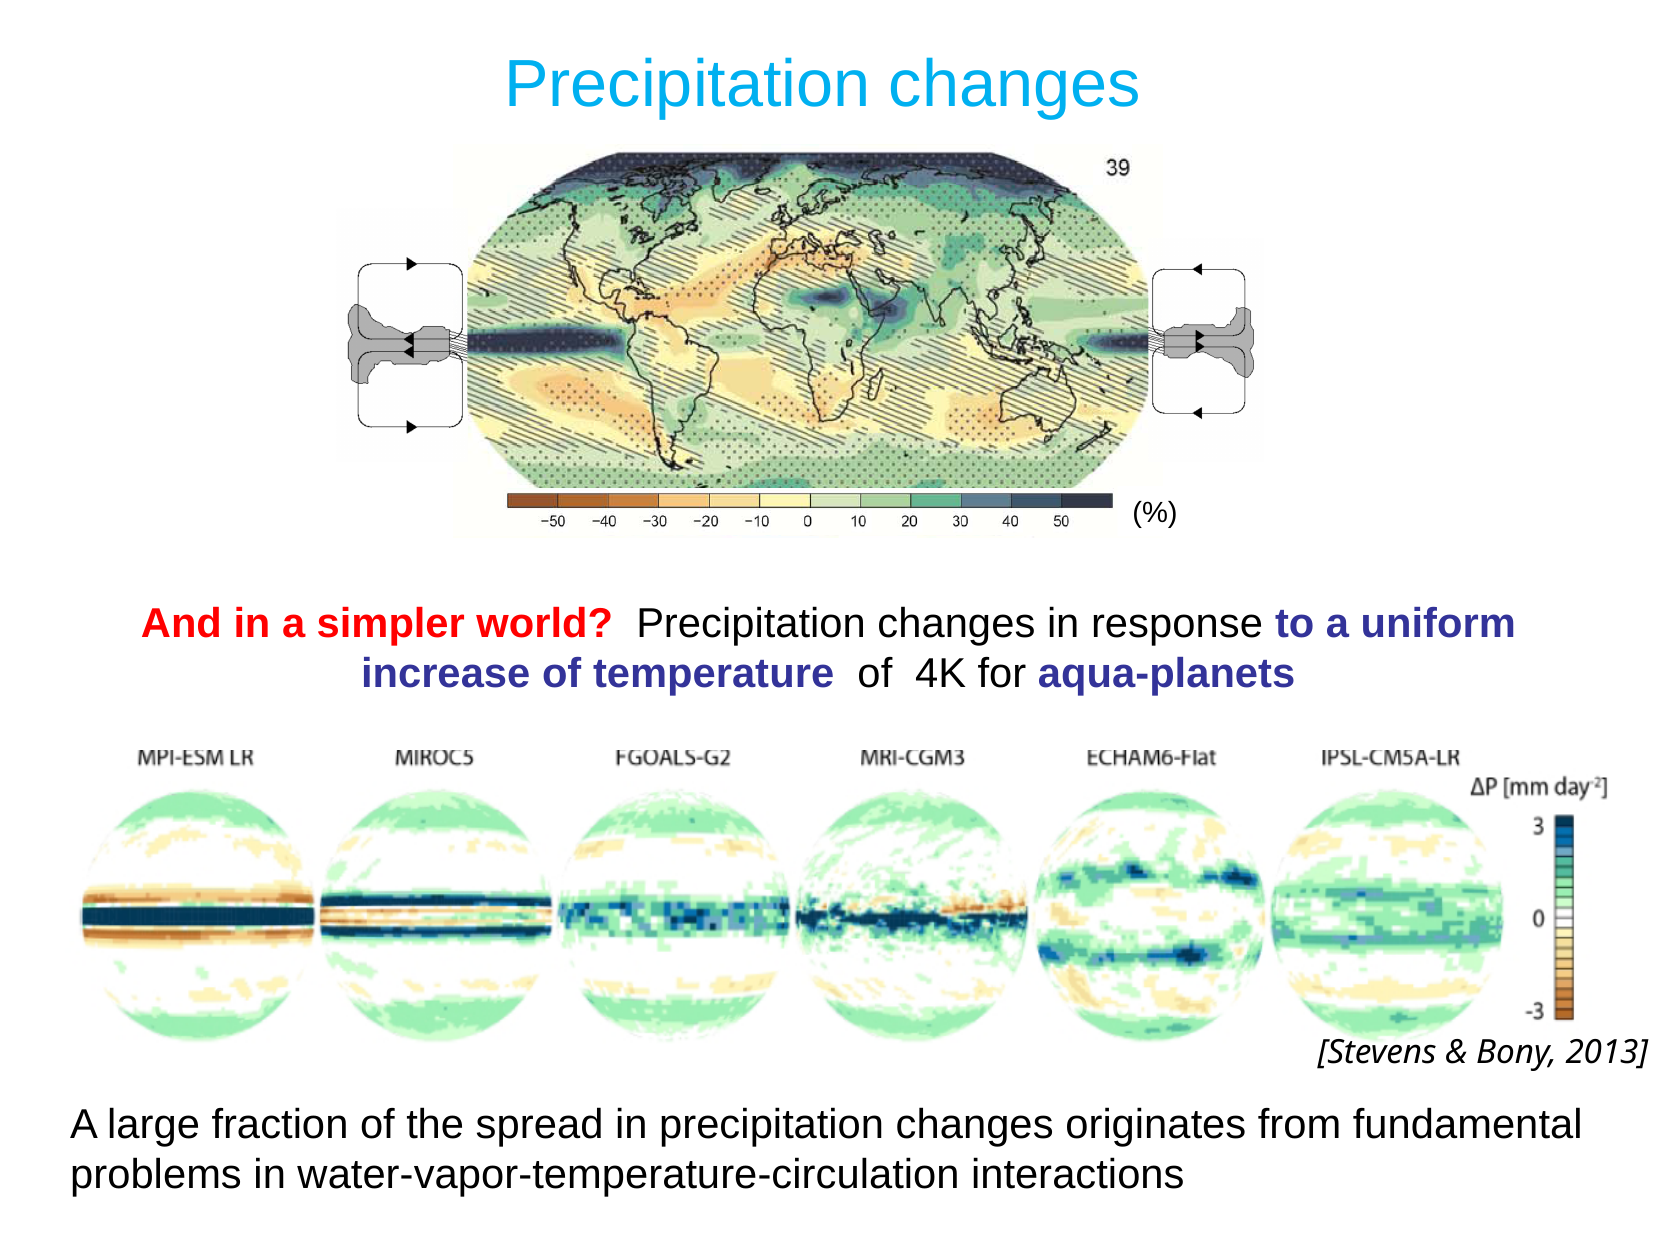

Precipitation changes
(%)
And in a simpler world? Precipitation changes in response to a uniform increase of temperature of 4K for aqua-planets
[Stevens & Bony, 2013]
A large fraction of the spread in precipitation changes originates from fundamental problems in water-vapor-temperature-circulation interactions